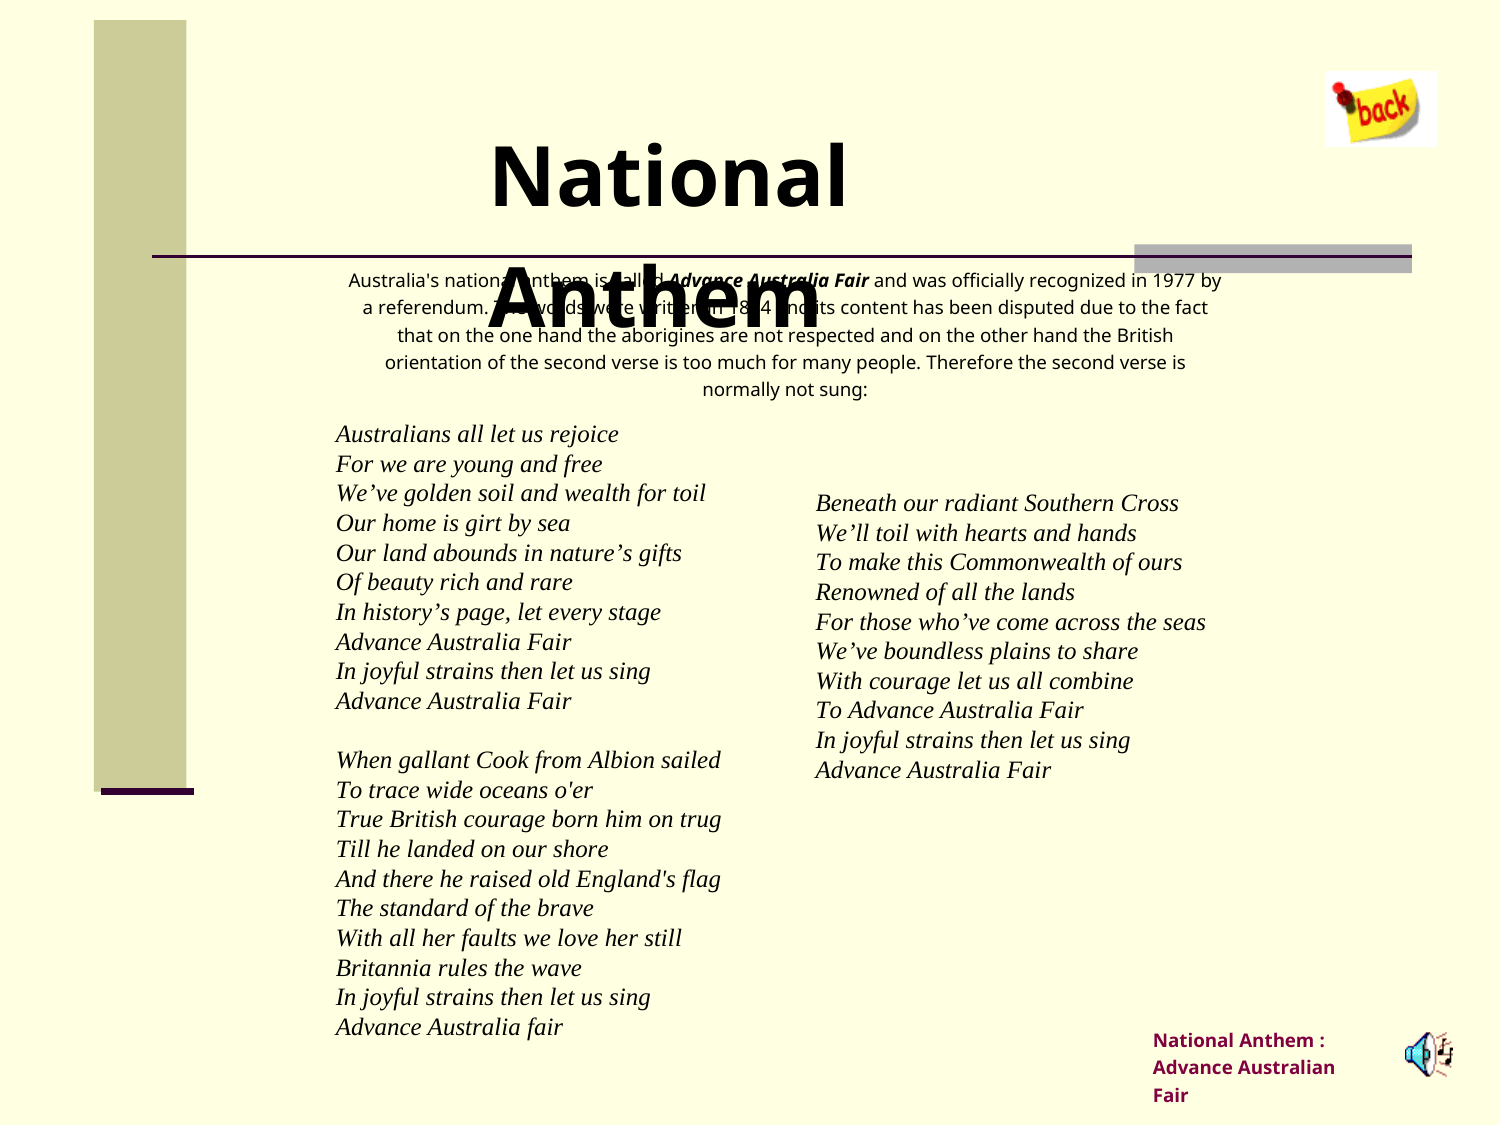

National Anthem
Australia's national anthem is called Advance Australia Fair and was officially recognized in 1977 by a referendum. The words were written in 1884 and its content has been disputed due to the fact that on the one hand the aborigines are not respected and on the other hand the British orientation of the second verse is too much for many people. Therefore the second verse is normally not sung:
Australians all let us rejoice
For we are young and free
We’ve golden soil and wealth for toil
Our home is girt by sea
Our land abounds in nature’s gifts
Of beauty rich and rare
In history’s page, let every stage
Advance Australia Fair
In joyful strains then let us sing
Advance Australia Fair
When gallant Cook from Albion sailed
To trace wide oceans o'er
True British courage born him on trug
Till he landed on our shore
And there he raised old England's flag
The standard of the brave
With all her faults we love her still
Britannia rules the wave
In joyful strains then let us sing
Advance Australia fair
Beneath our radiant Southern Cross
We’ll toil with hearts and hands
To make this Commonwealth of ours
Renowned of all the lands
For those who’ve come across the seas
We’ve boundless plains to share
With courage let us all combine
To Advance Australia Fair
In joyful strains then let us sing
Advance Australia Fair
National Anthem :
Advance Australian Fair